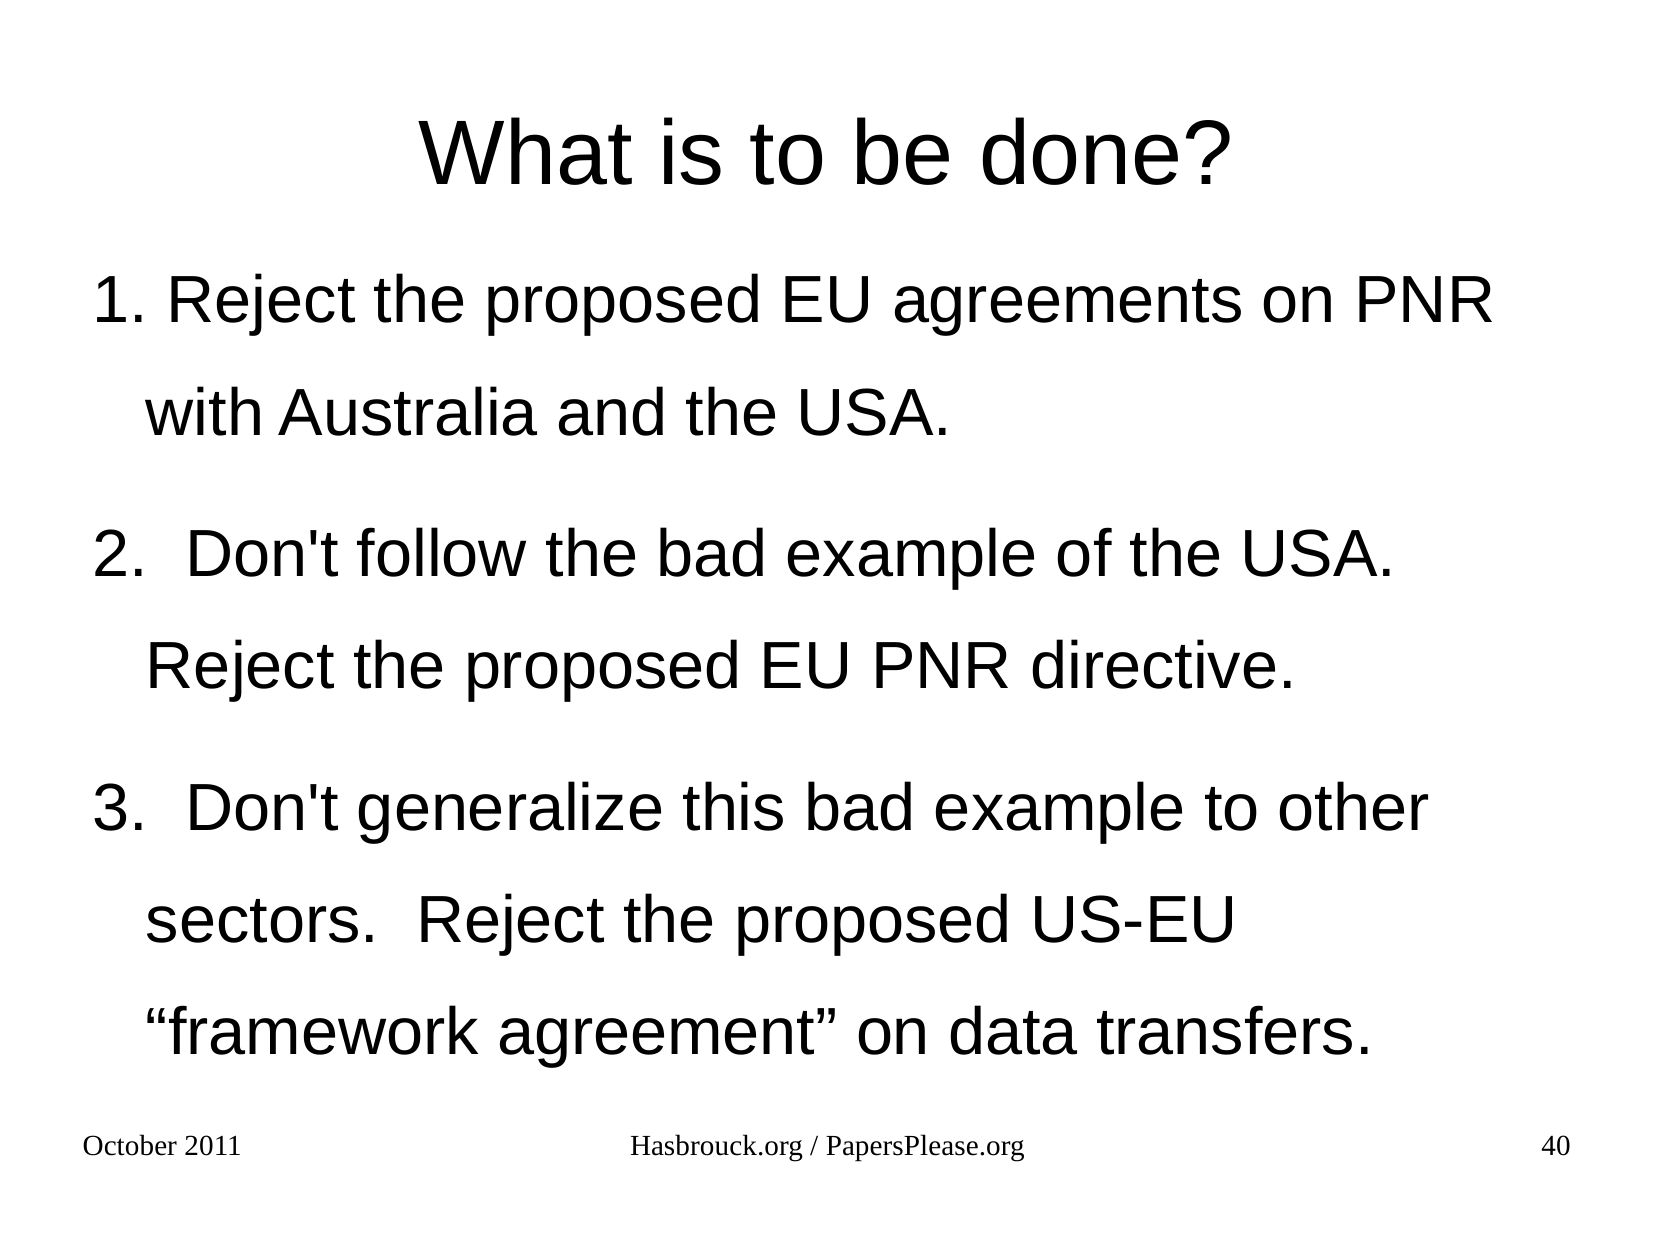

# What is to be done?
 Reject the proposed EU agreements on PNR with Australia and the USA.
 Don't follow the bad example of the USA. Reject the proposed EU PNR directive.
 Don't generalize this bad example to other sectors. Reject the proposed US-EU “framework agreement” on data transfers.
October 2011
Hasbrouck.org / PapersPlease.org
40